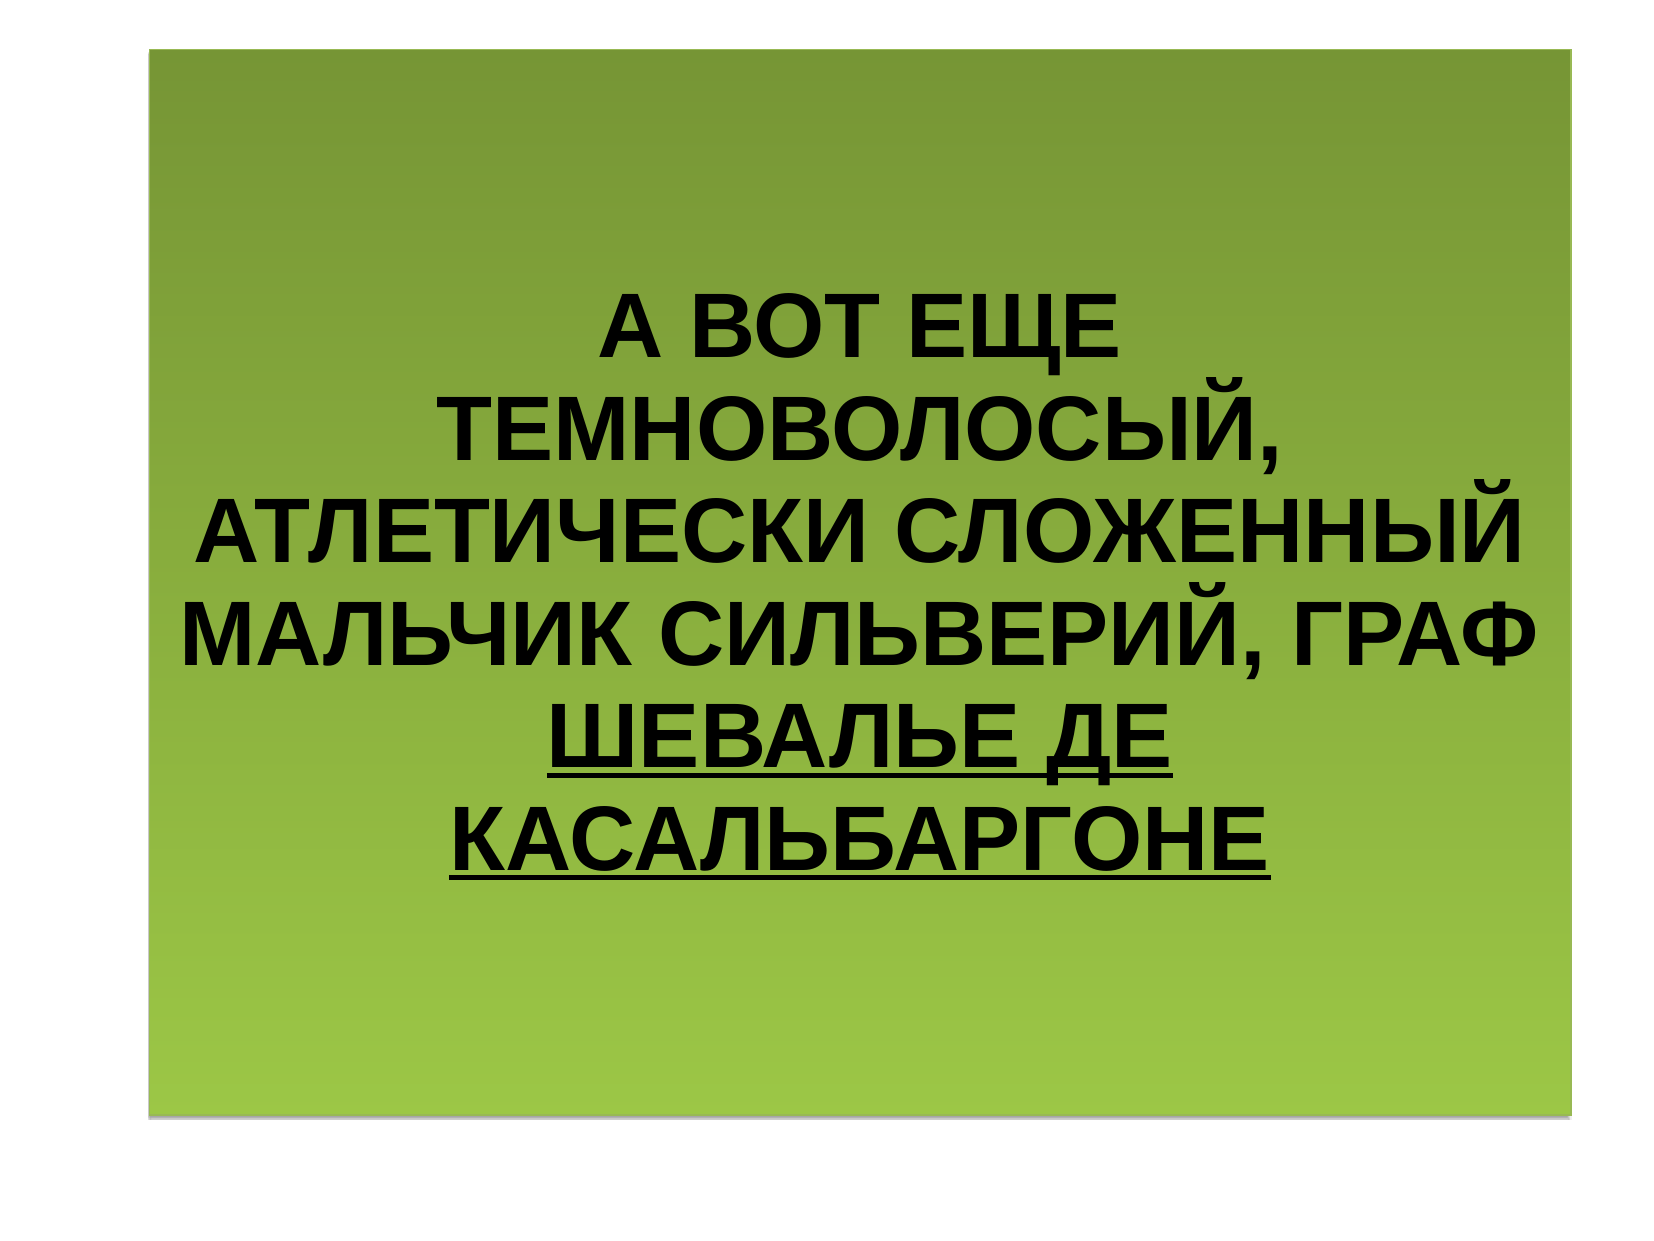

# А ВОТ ЕЩЕ ТЕМНОВОЛОСЫЙ, АТЛЕТИЧЕСКИ СЛОЖЕННЫЙ МАЛЬЧИК СИЛЬВЕРИЙ, ГРАФ ШЕВАЛЬЕ ДЕ КАСАЛЬБАРГОНЕ